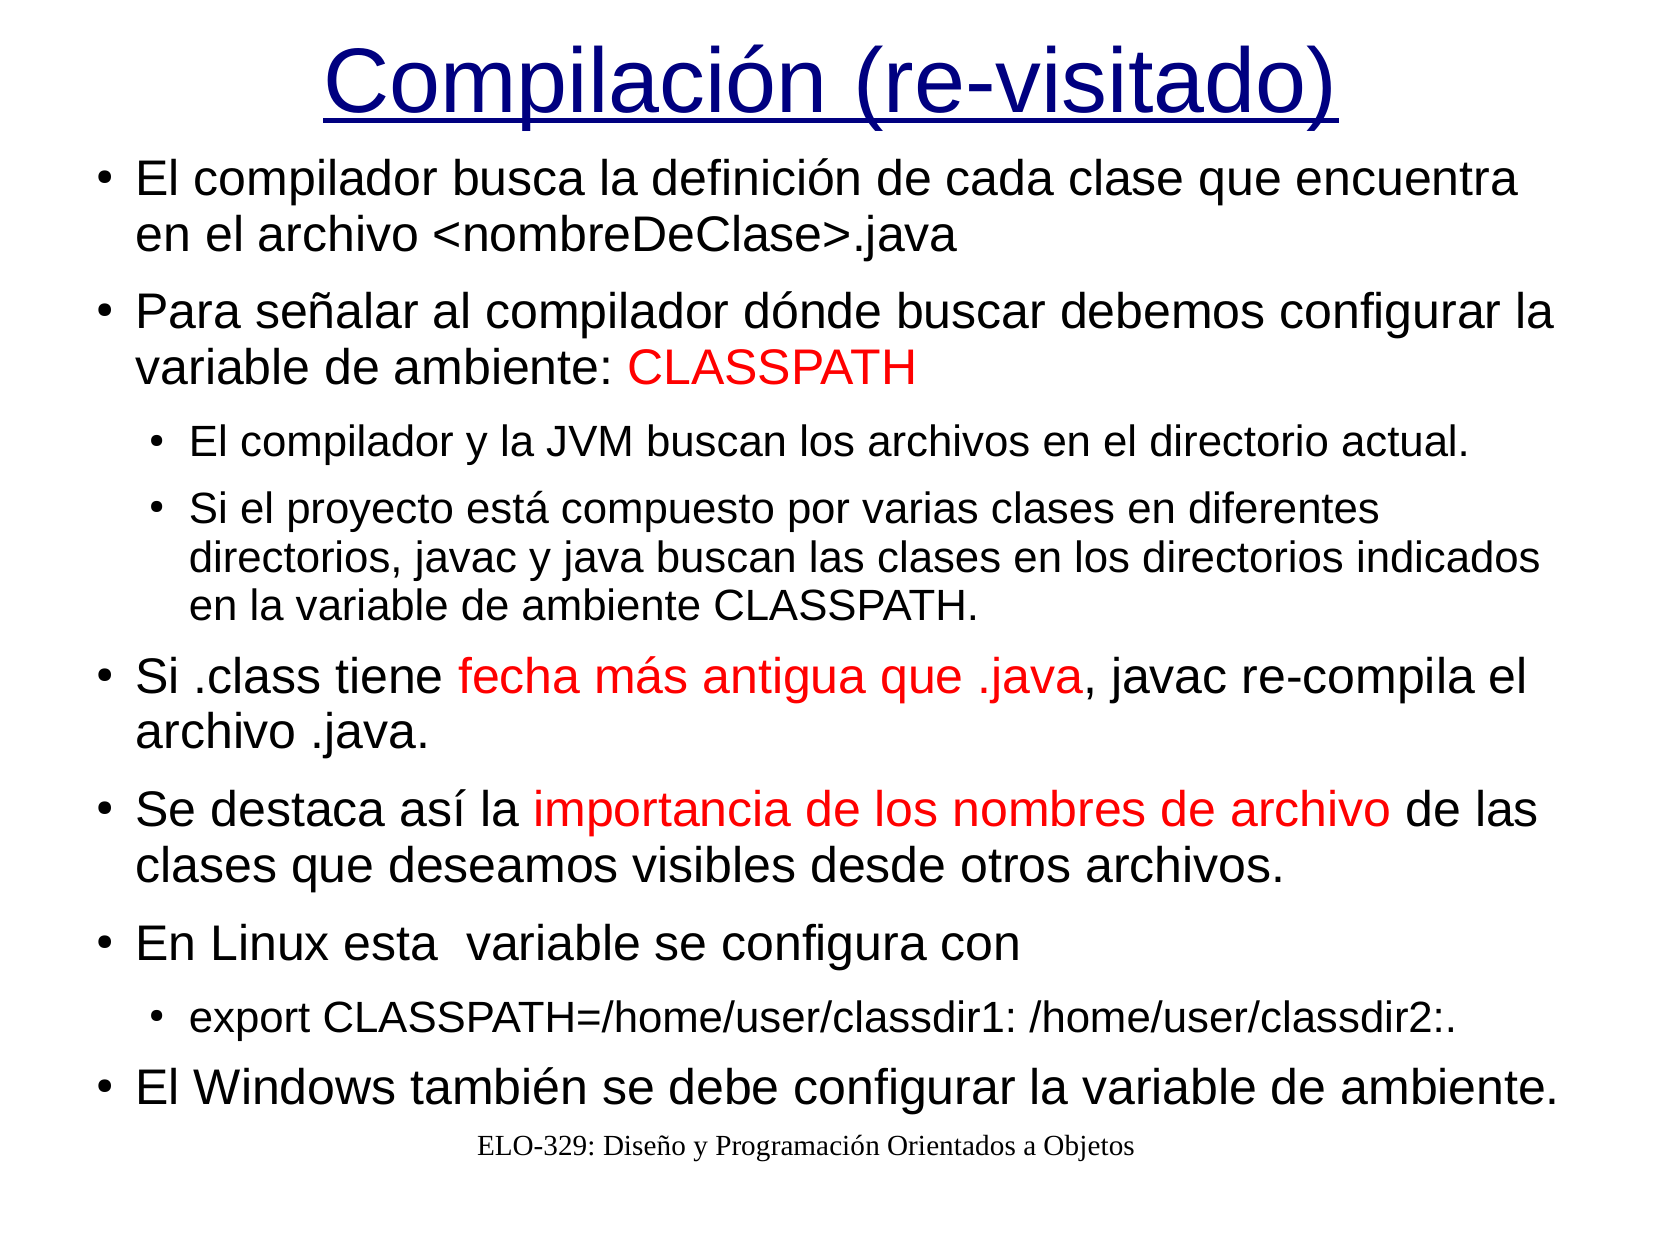

# Compilación (re-visitado)
El compilador busca la definición de cada clase que encuentra en el archivo <nombreDeClase>.java
Para señalar al compilador dónde buscar debemos configurar la variable de ambiente: CLASSPATH
El compilador y la JVM buscan los archivos en el directorio actual.
Si el proyecto está compuesto por varias clases en diferentes directorios, javac y java buscan las clases en los directorios indicados en la variable de ambiente CLASSPATH.
Si .class tiene fecha más antigua que .java, javac re-compila el archivo .java.
Se destaca así la importancia de los nombres de archivo de las clases que deseamos visibles desde otros archivos.
En Linux esta variable se configura con
export CLASSPATH=/home/user/classdir1: /home/user/classdir2:.
El Windows también se debe configurar la variable de ambiente.